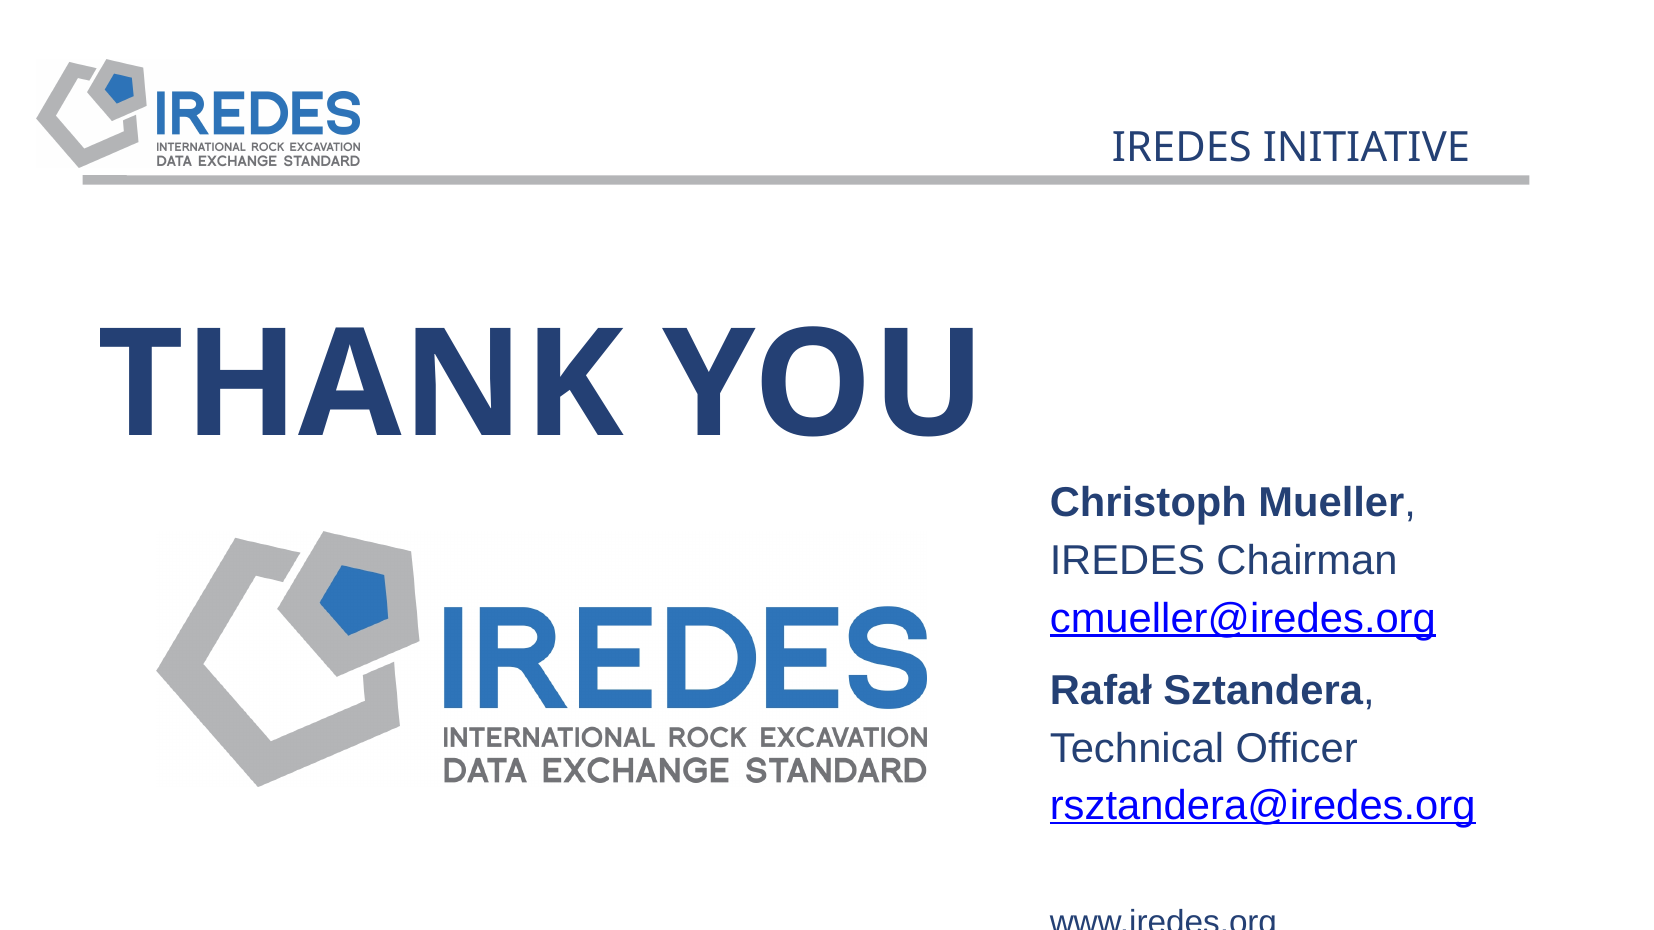

THANK YOU
Christoph Mueller,
IREDES Chairman
cmueller@iredes.org
Rafał Sztandera,
Technical Officer
rsztandera@iredes.org
www.iredes.org